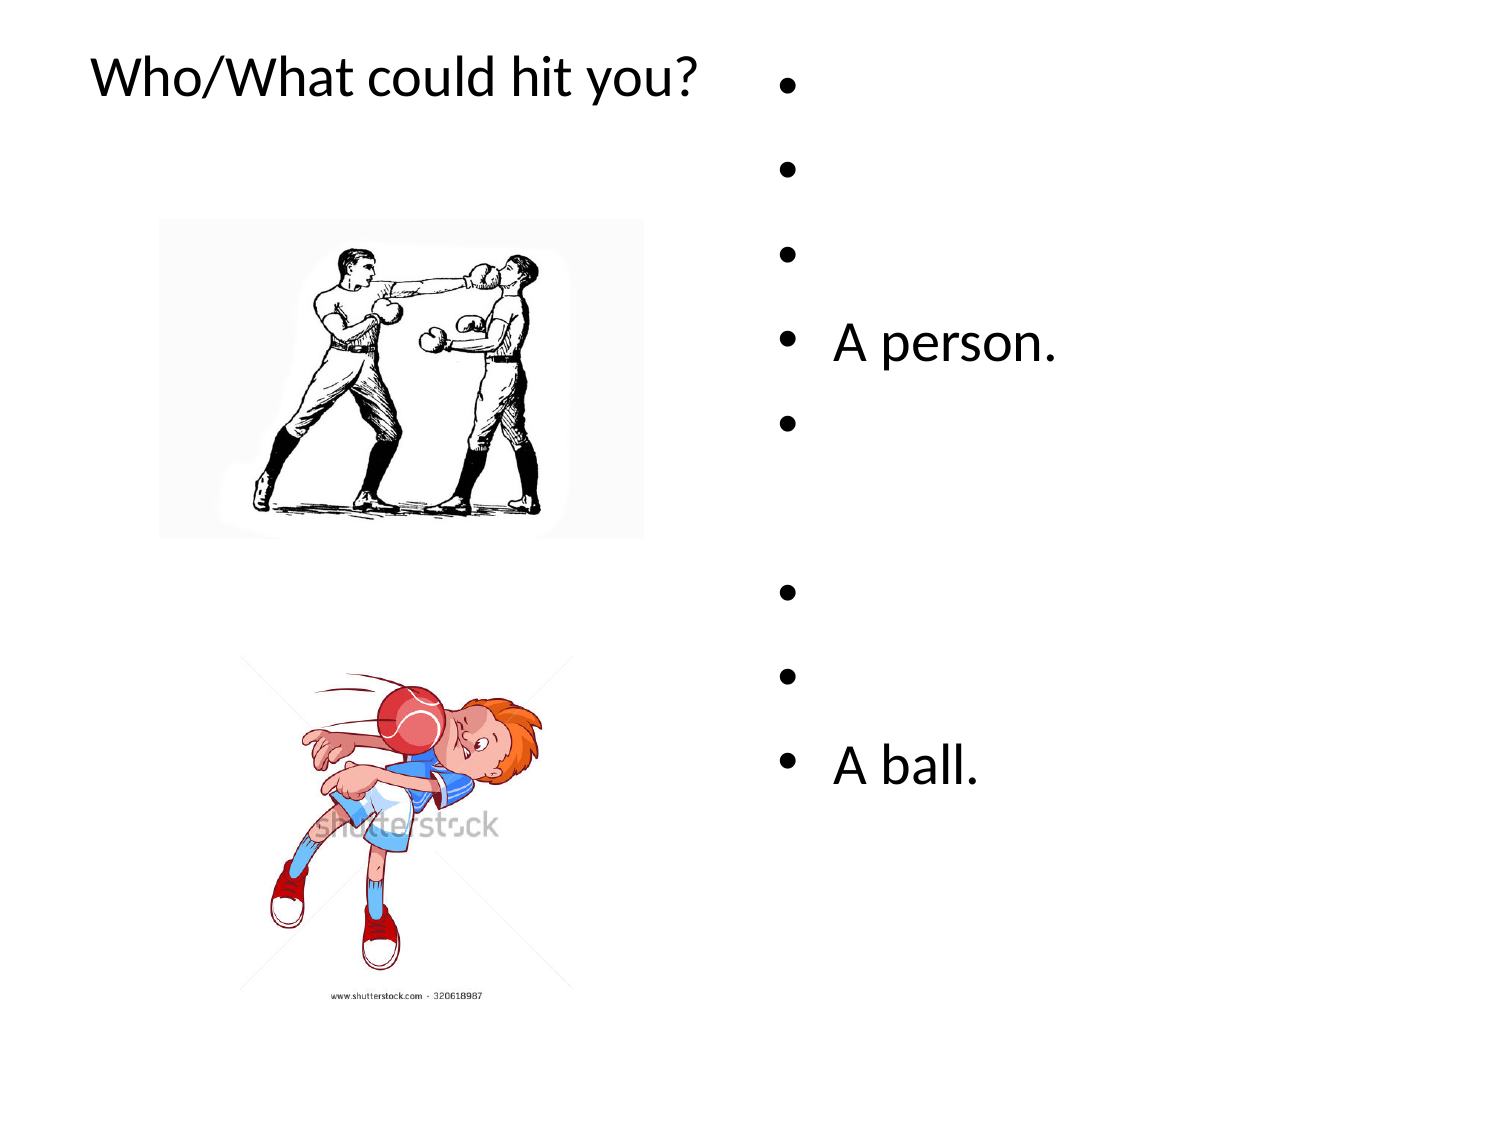

# Who/What could hit you?
A person.
A ball.